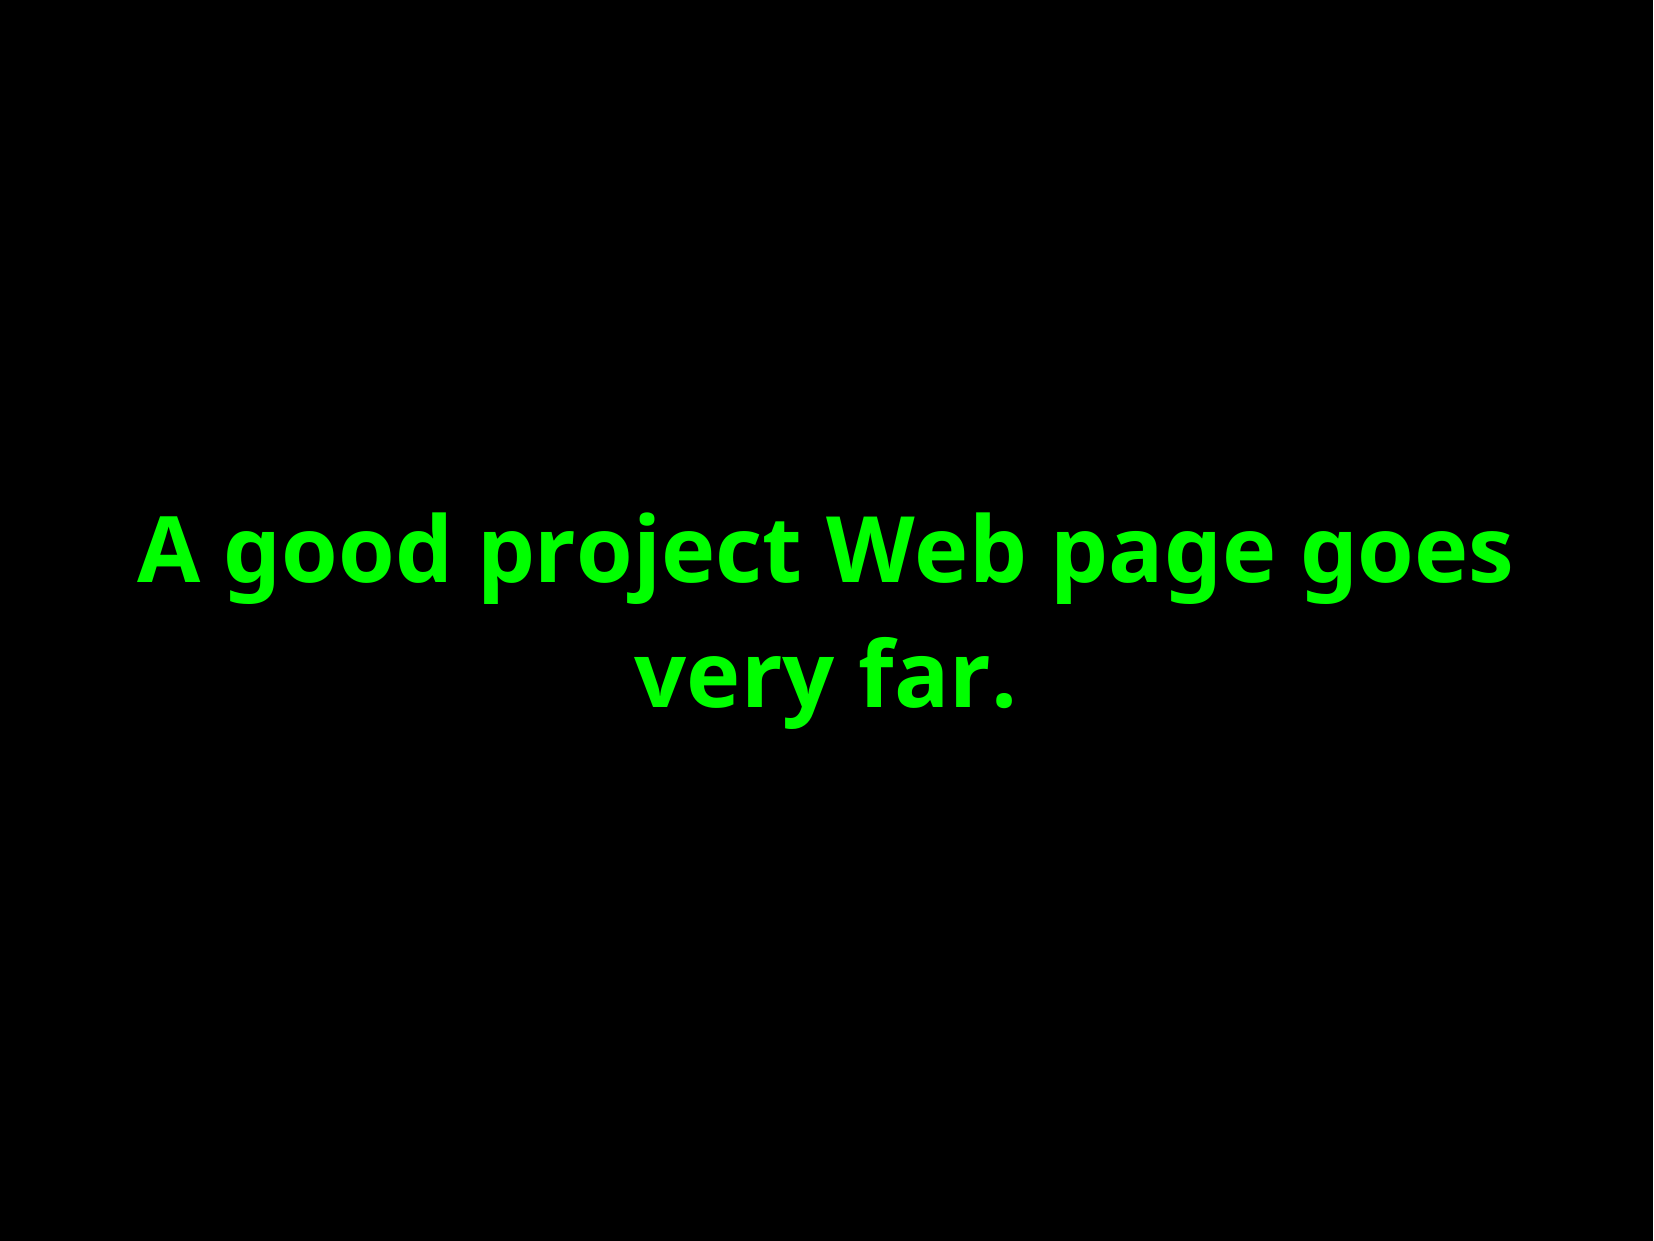

# A good project Web page goes very far.